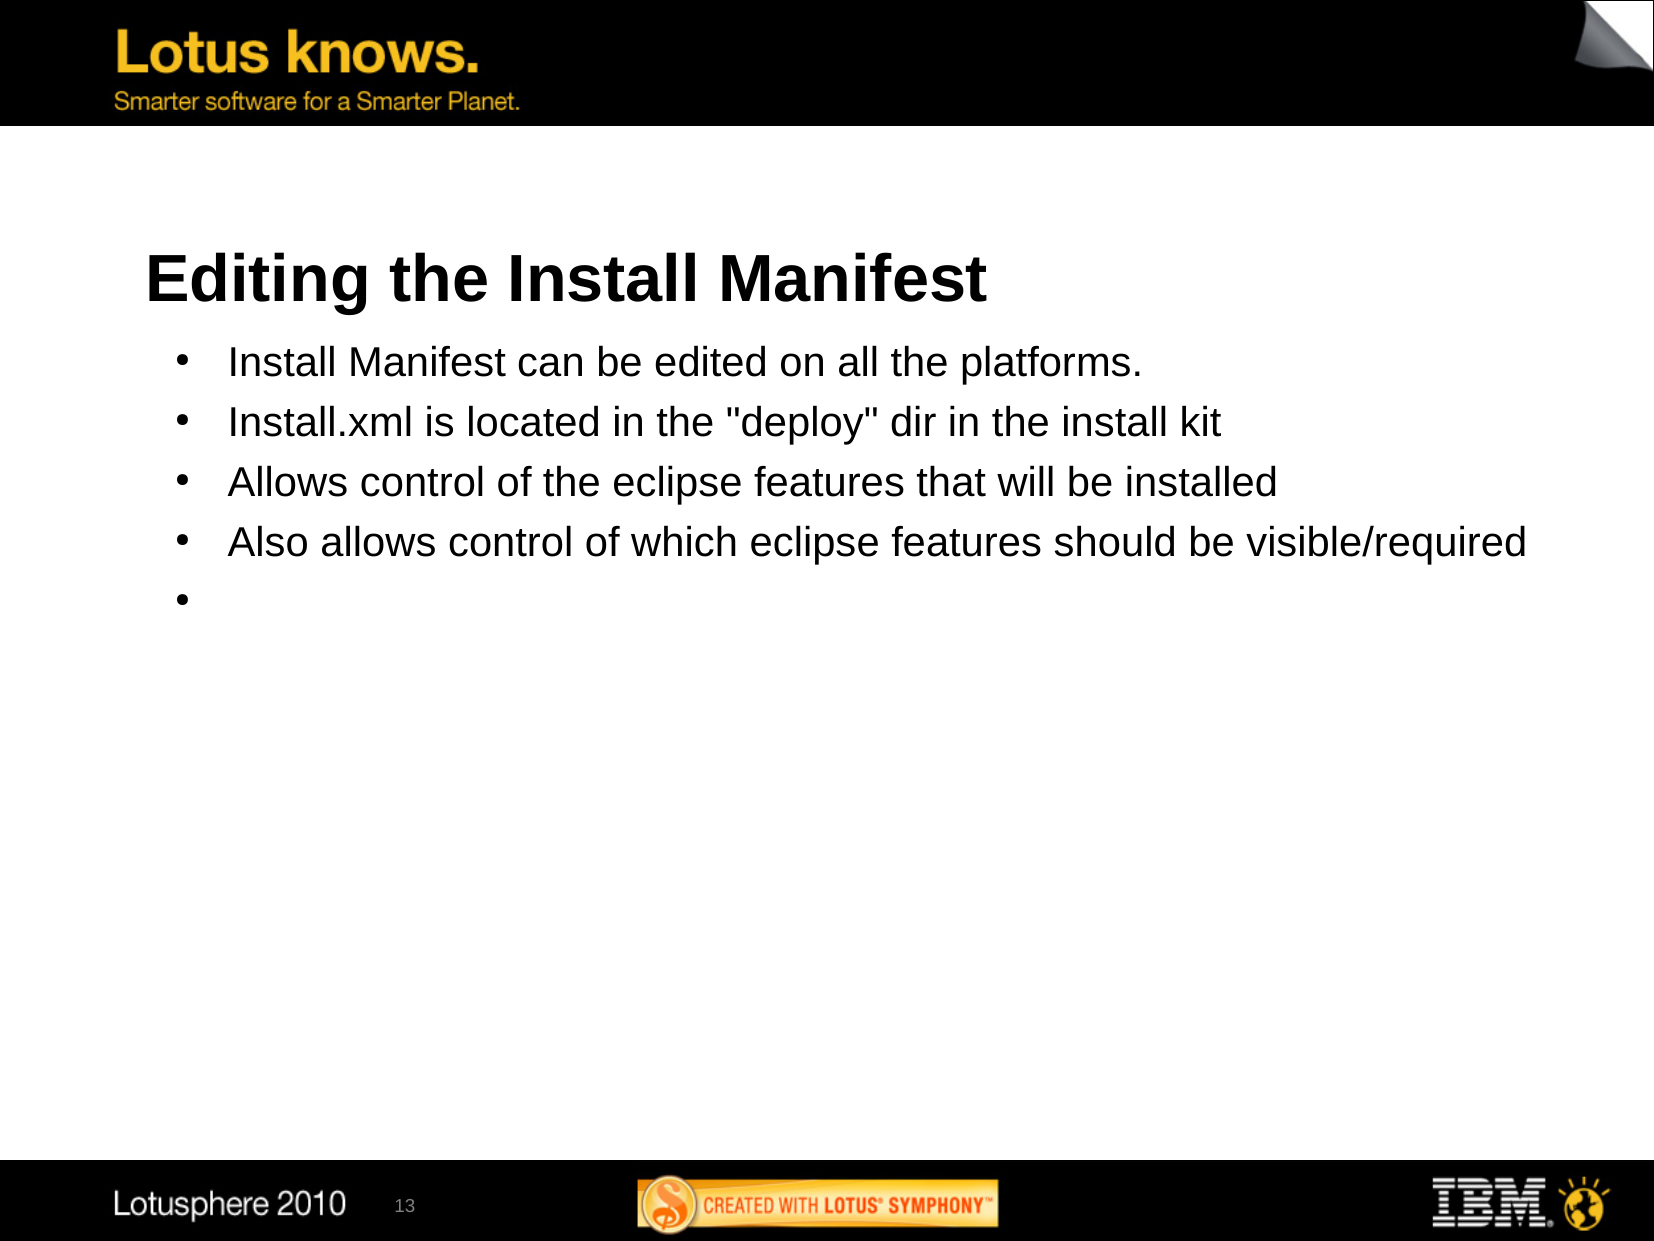

# Editing the Install Manifest
Install Manifest can be edited on all the platforms.
Install.xml is located in the "deploy" dir in the install kit
Allows control of the eclipse features that will be installed
Also allows control of which eclipse features should be visible/required
13